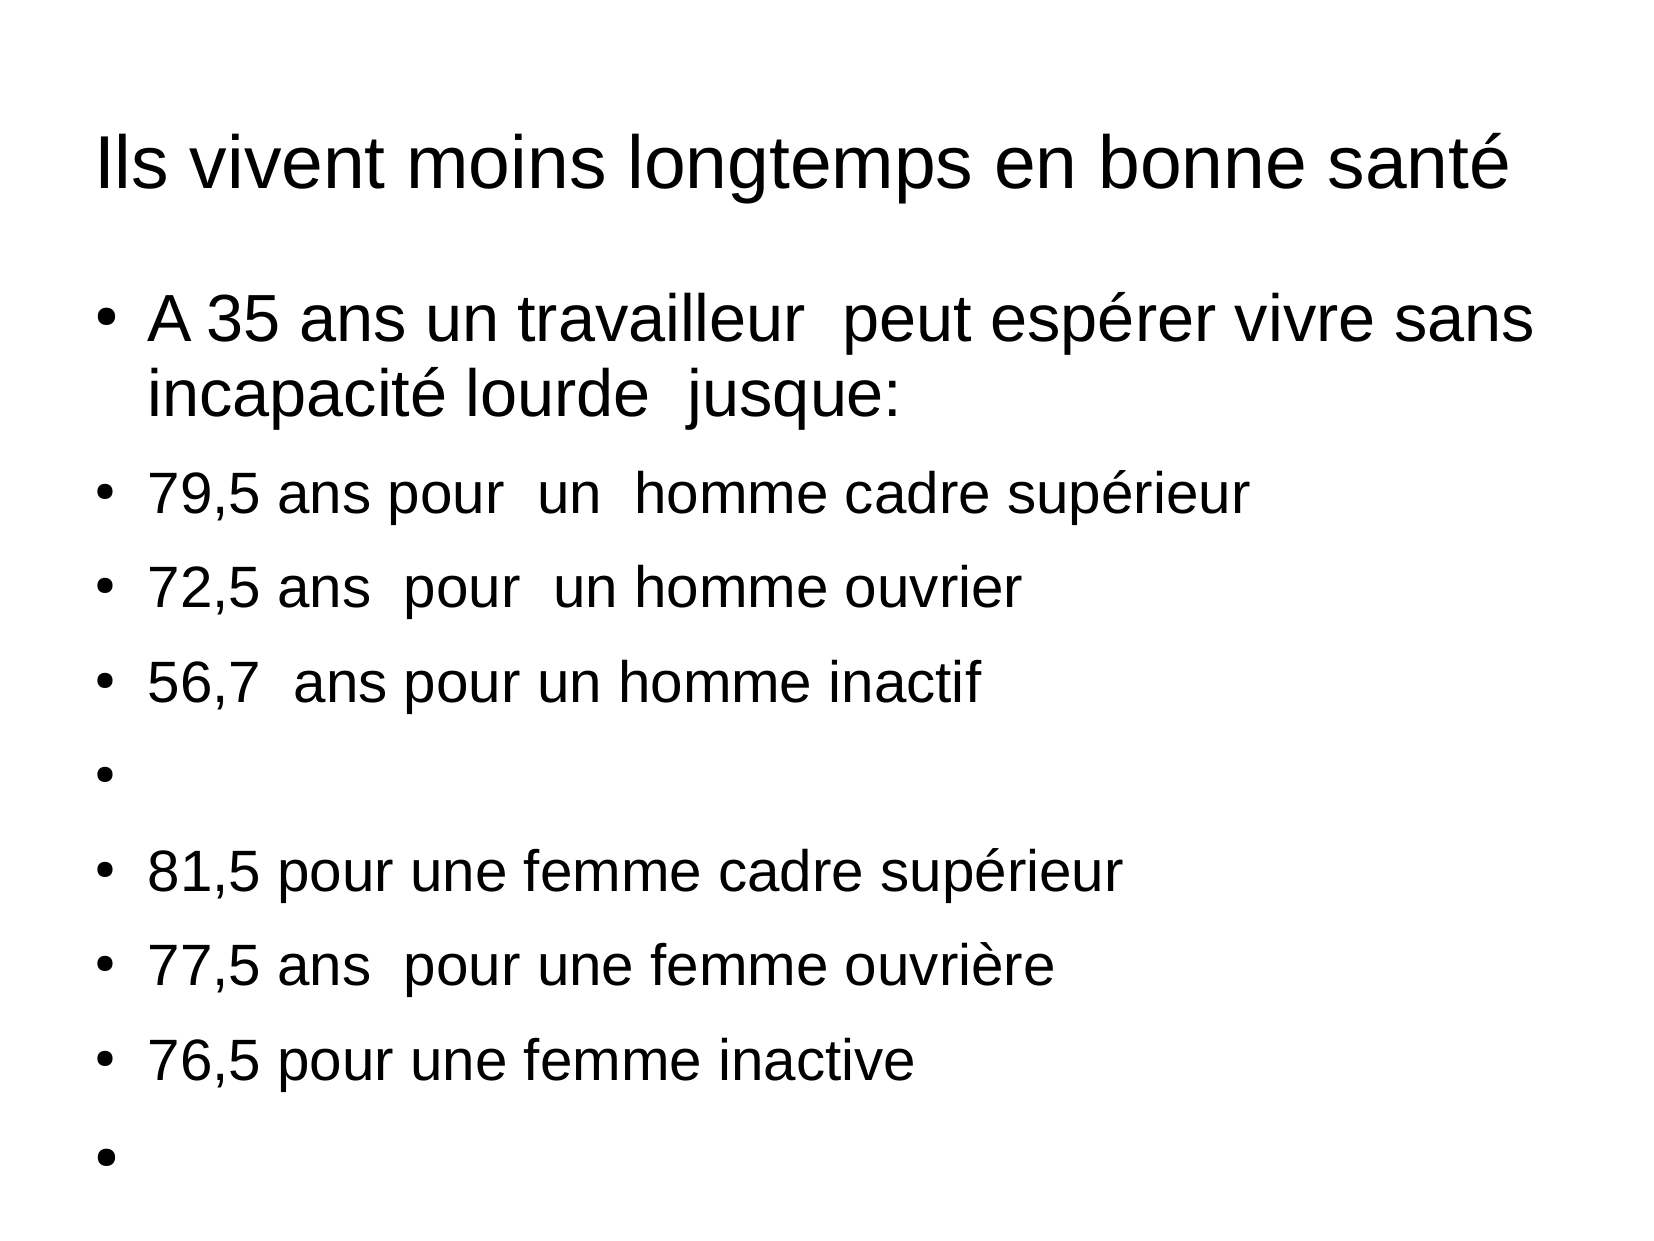

# Ils vivent moins longtemps en bonne santé
A 35 ans un travailleur peut espérer vivre sans incapacité lourde jusque:
79,5 ans pour un homme cadre supérieur
72,5 ans pour un homme ouvrier
56,7 ans pour un homme inactif
81,5 pour une femme cadre supérieur
77,5 ans pour une femme ouvrière
76,5 pour une femme inactive